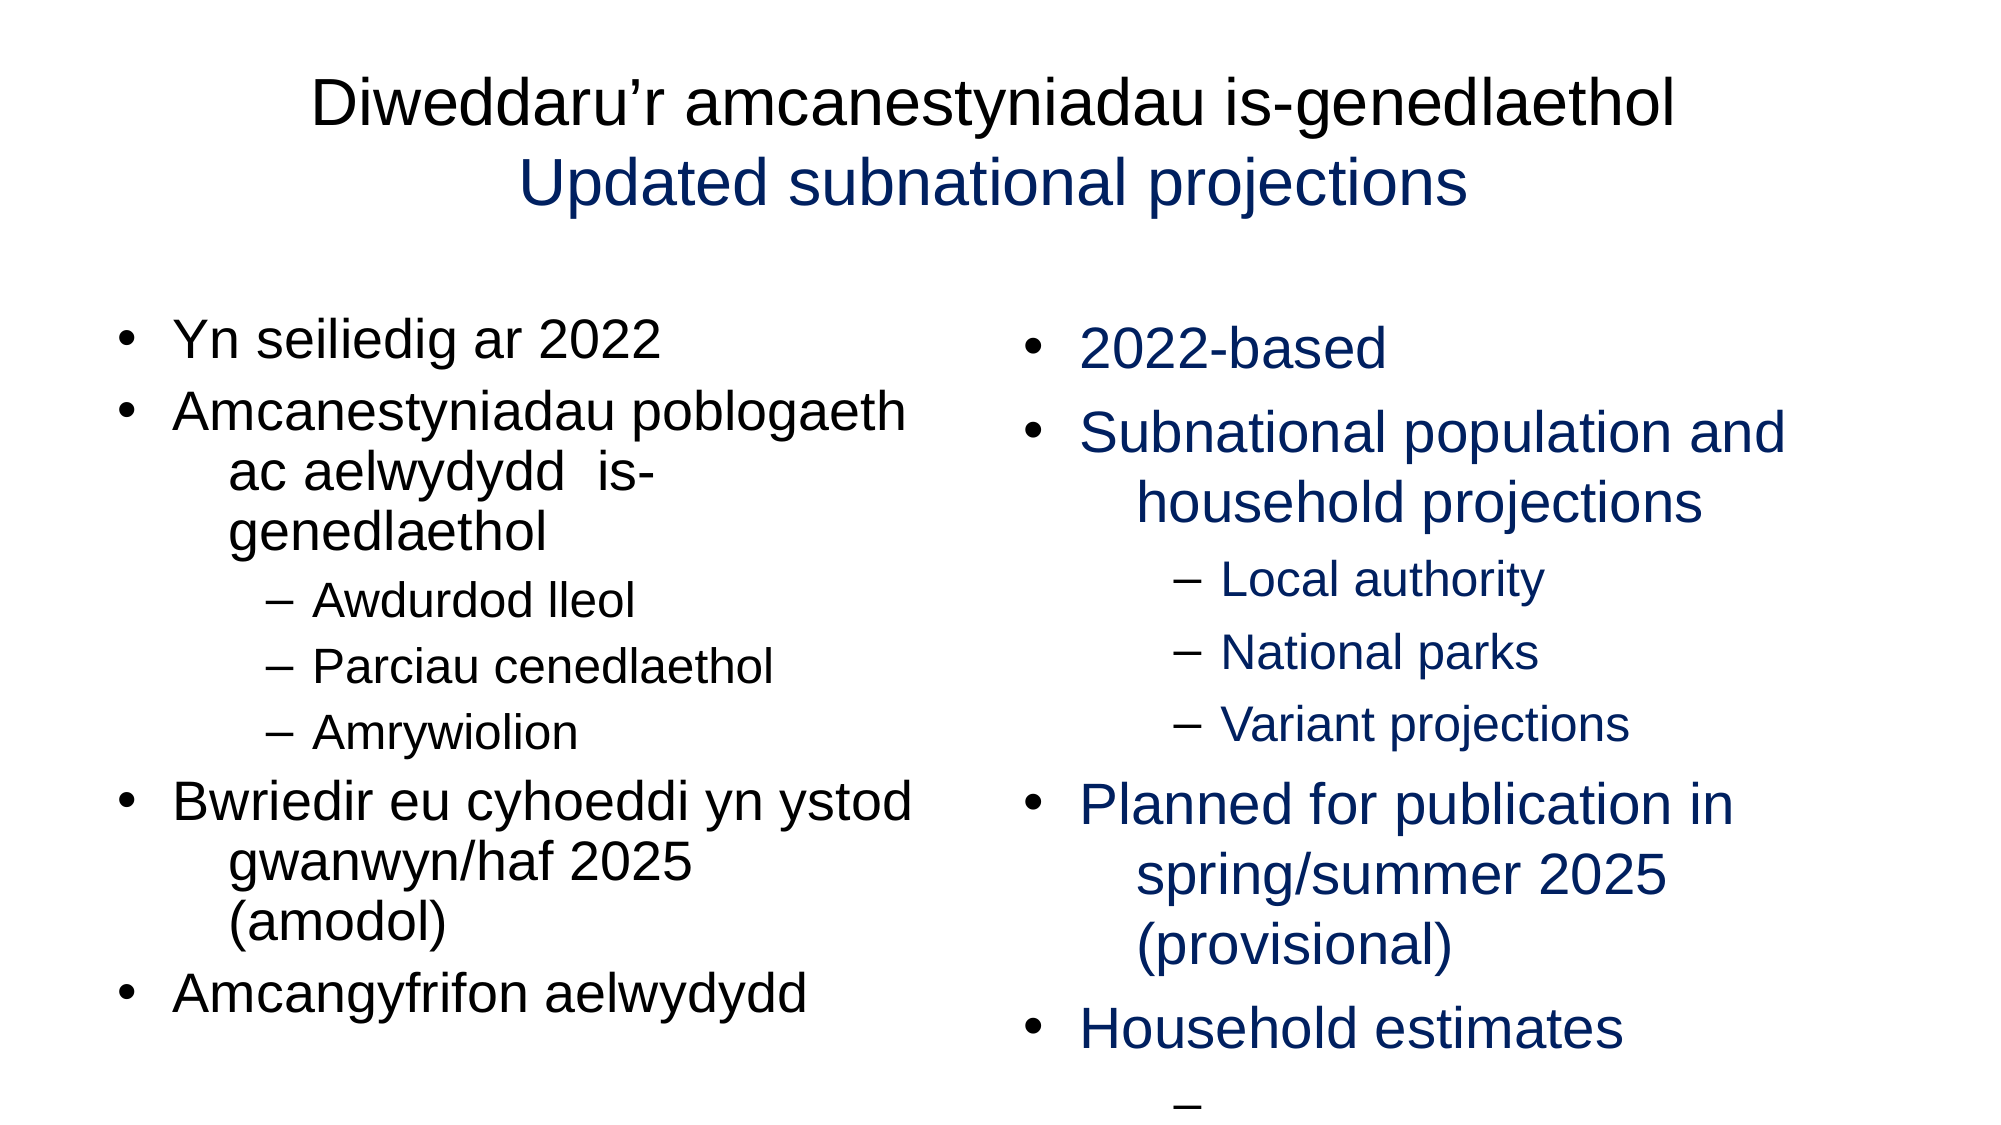

Diweddaru’r amcanestyniadau is-genedlaethol
Updated subnational projections
# Yn seiliedig ar 2022
Amcanestyniadau poblogaeth ac aelwydydd is-genedlaethol
Awdurdod lleol
Parciau cenedlaethol
Amrywiolion
Bwriedir eu cyhoeddi yn ystod gwanwyn/haf 2025 (amodol)
Amcangyfrifon aelwydydd
2022-based
Subnational population and household projections
Local authority
National parks
Variant projections
Planned for publication in spring/summer 2025 (provisional)
Household estimates